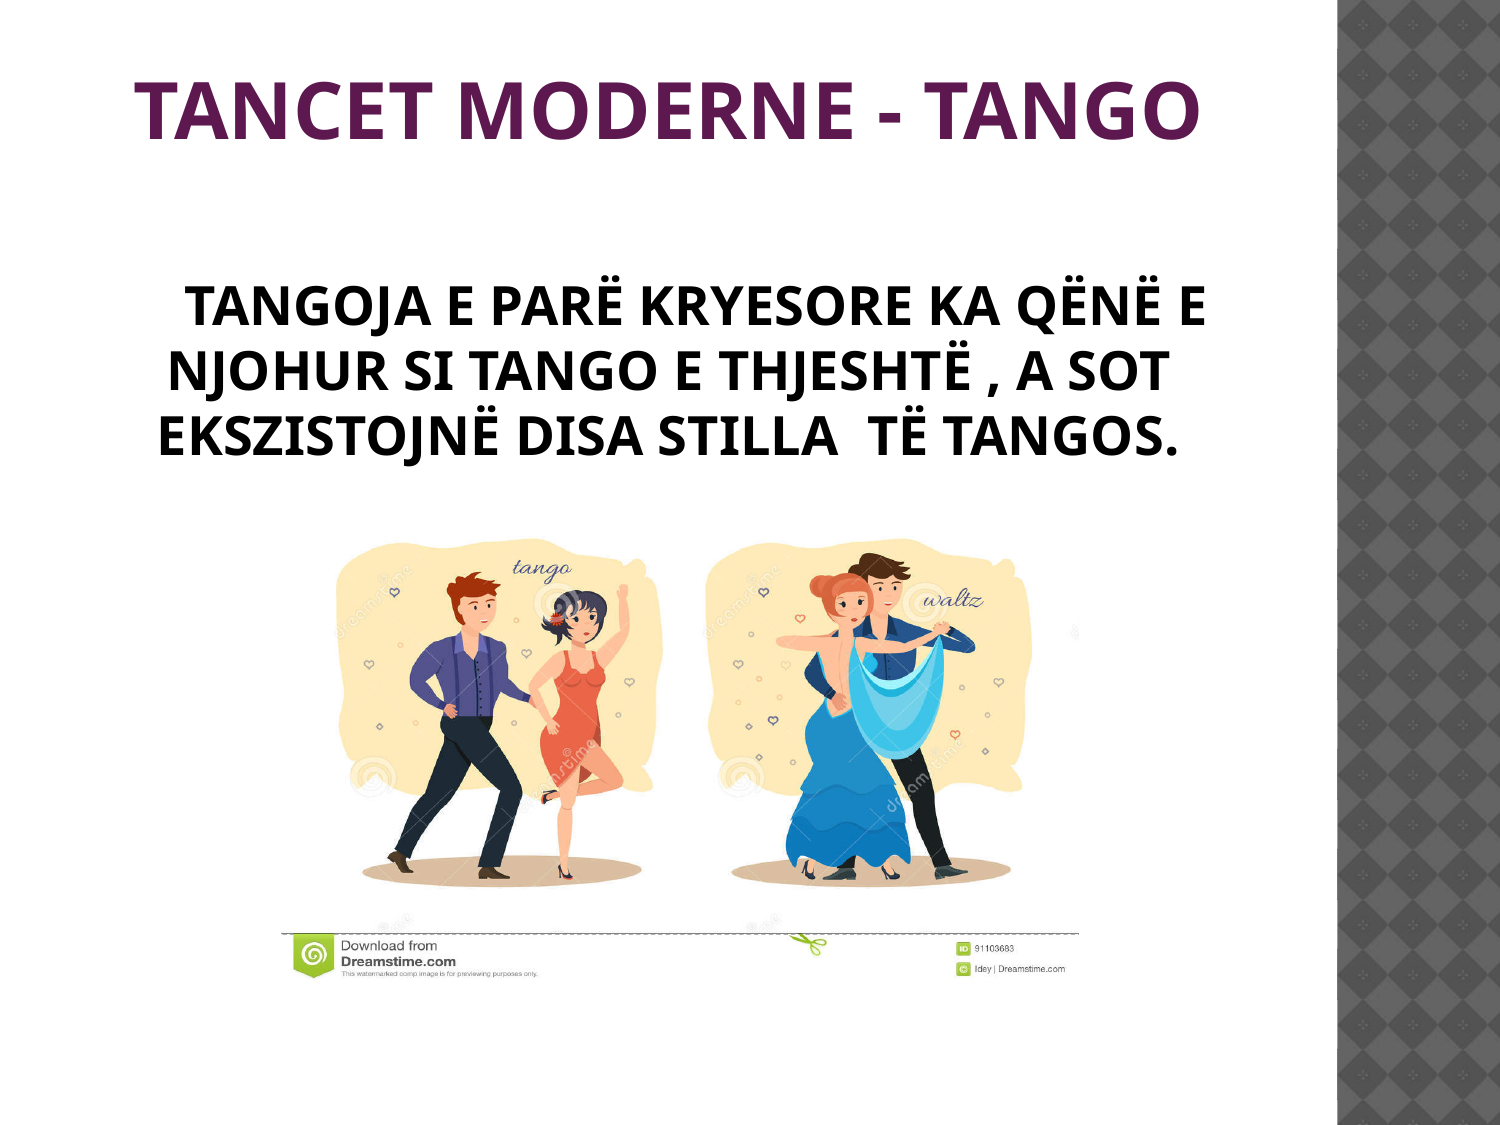

# TANCET MODERNE - TANGO
 TANGOJA E PARË KRYESORE KA QËNË E NJOHUR SI TANGO E THJESHTË , А SOT EKSZISTOJNË DISA STILLA TË TANGOS.